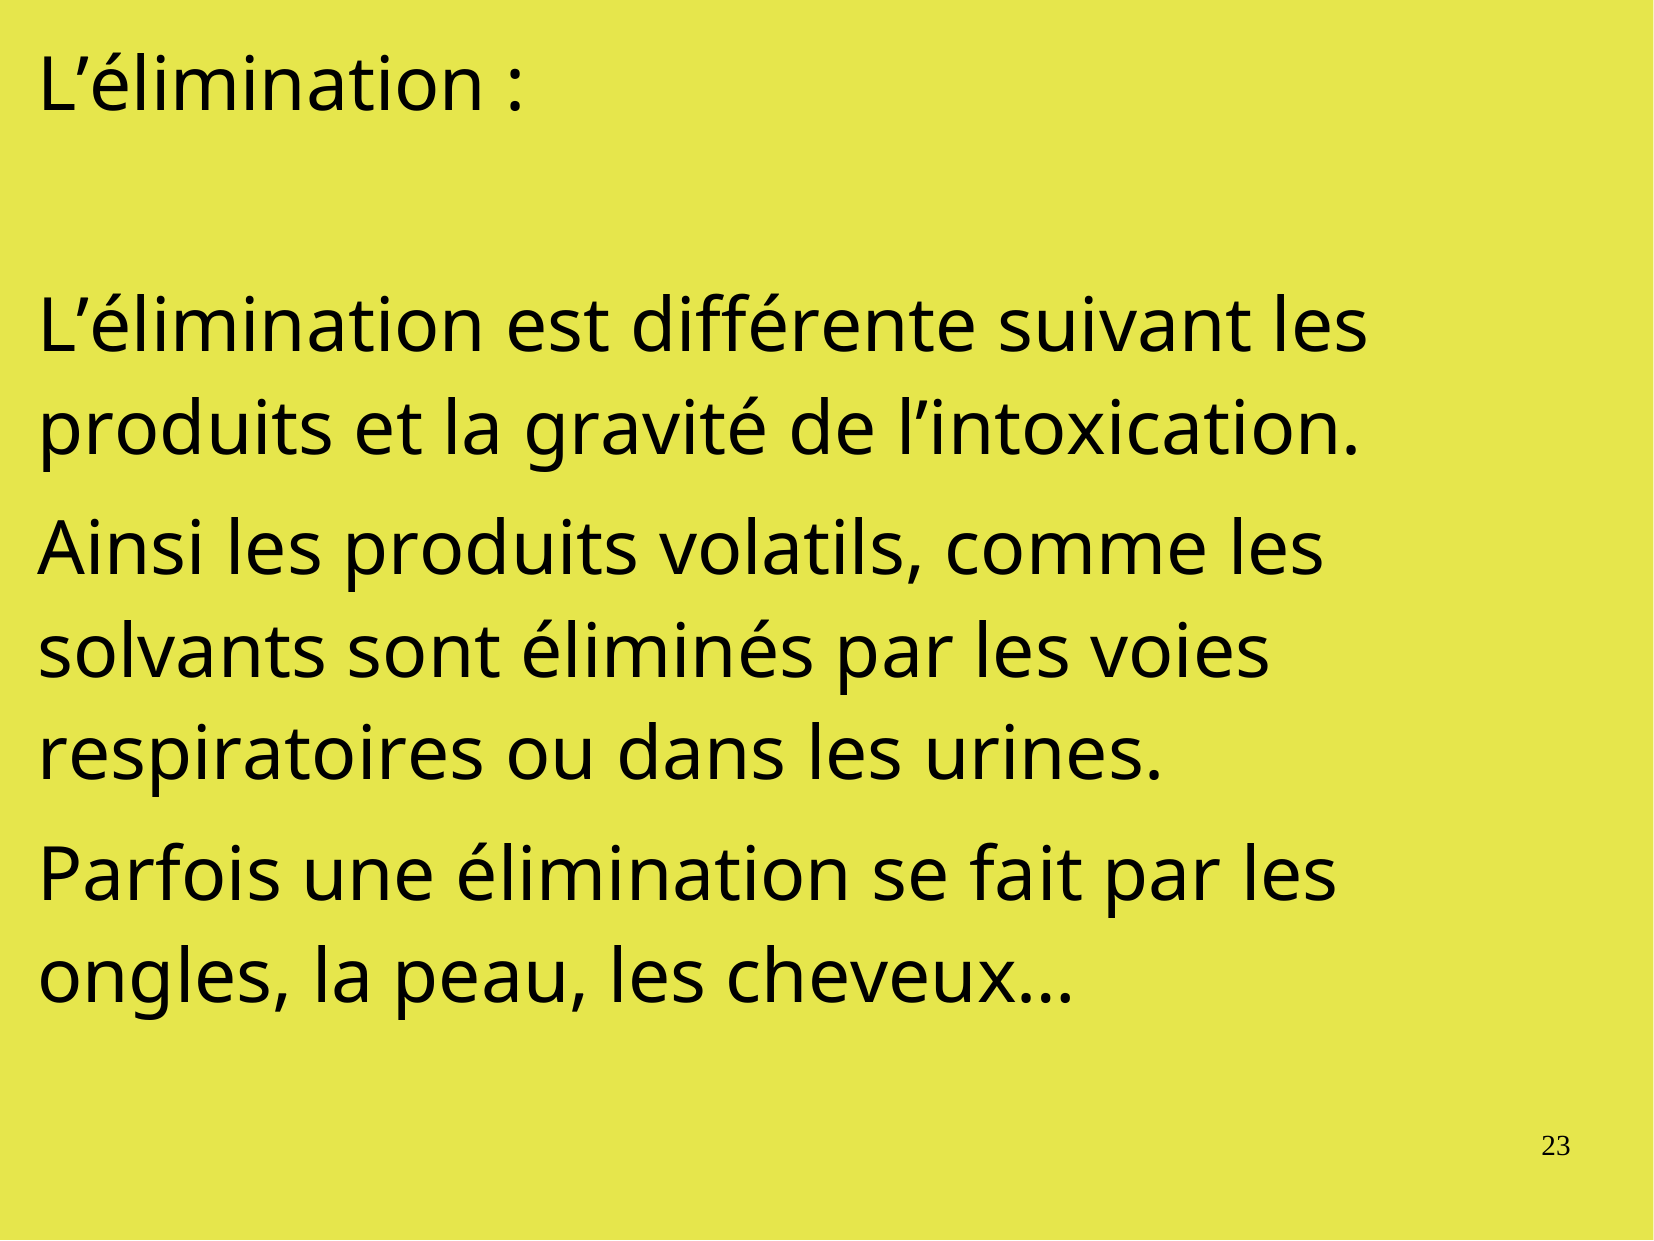

L’élimination :
L’élimination est différente suivant les produits et la gravité de l’intoxication.
Ainsi les produits volatils, comme les solvants sont éliminés par les voies respiratoires ou dans les urines.
Parfois une élimination se fait par les ongles, la peau, les cheveux…
23